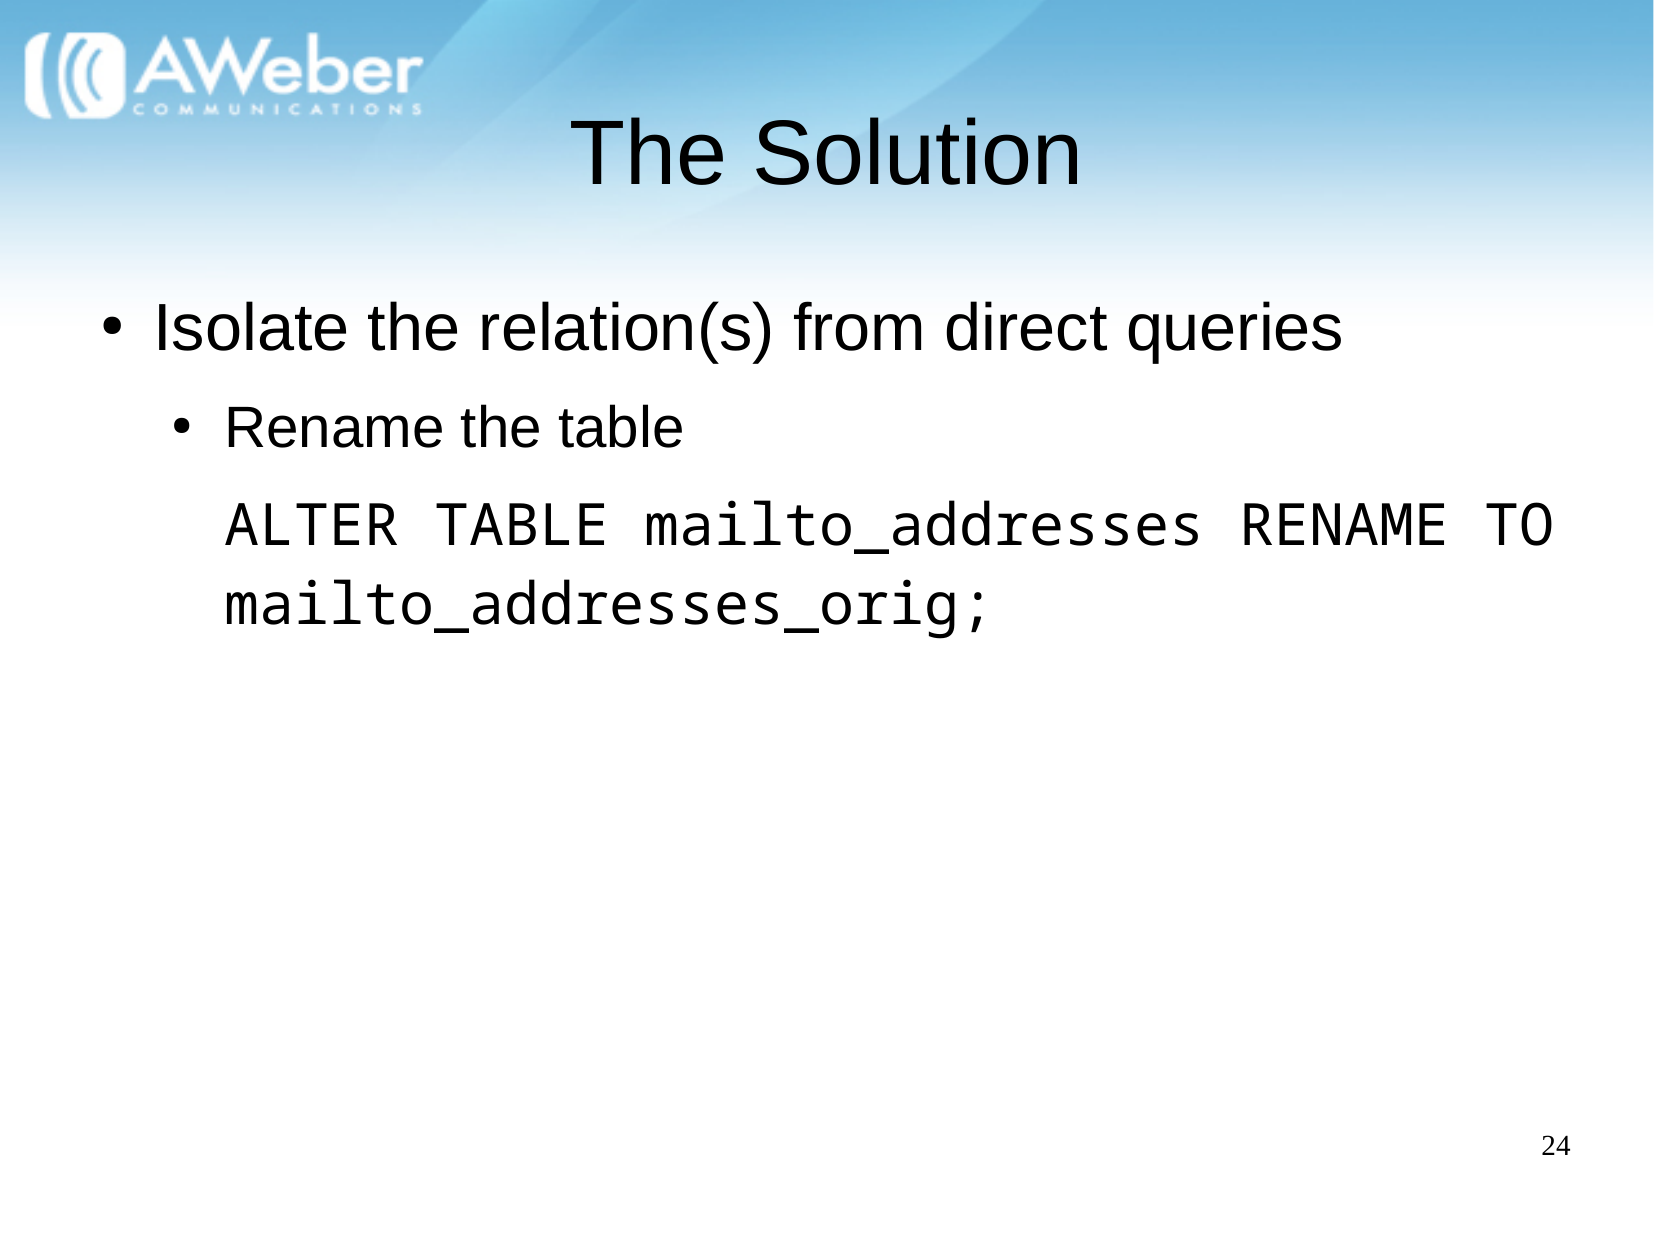

# The Solution
Isolate the relation(s) from direct queries
Rename the table
ALTER TABLE mailto_addresses RENAME TO mailto_addresses_orig;
24